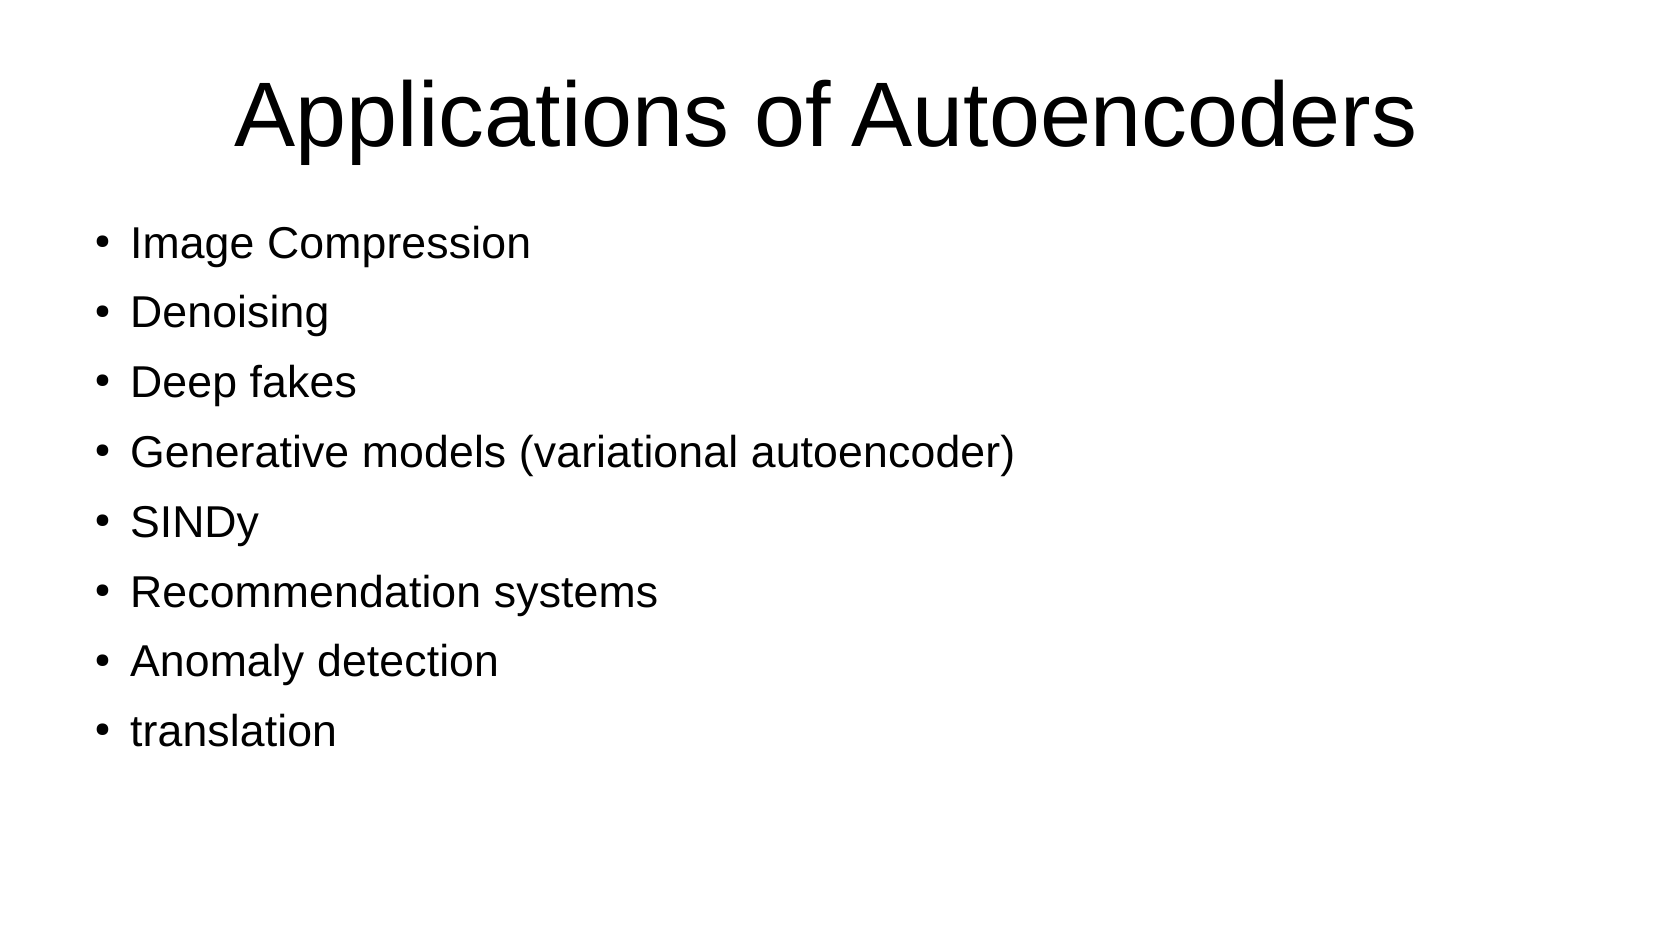

# Applications of Autoencoders
Image Compression
Denoising
Deep fakes
Generative models (variational autoencoder)
SINDy
Recommendation systems
Anomaly detection
translation